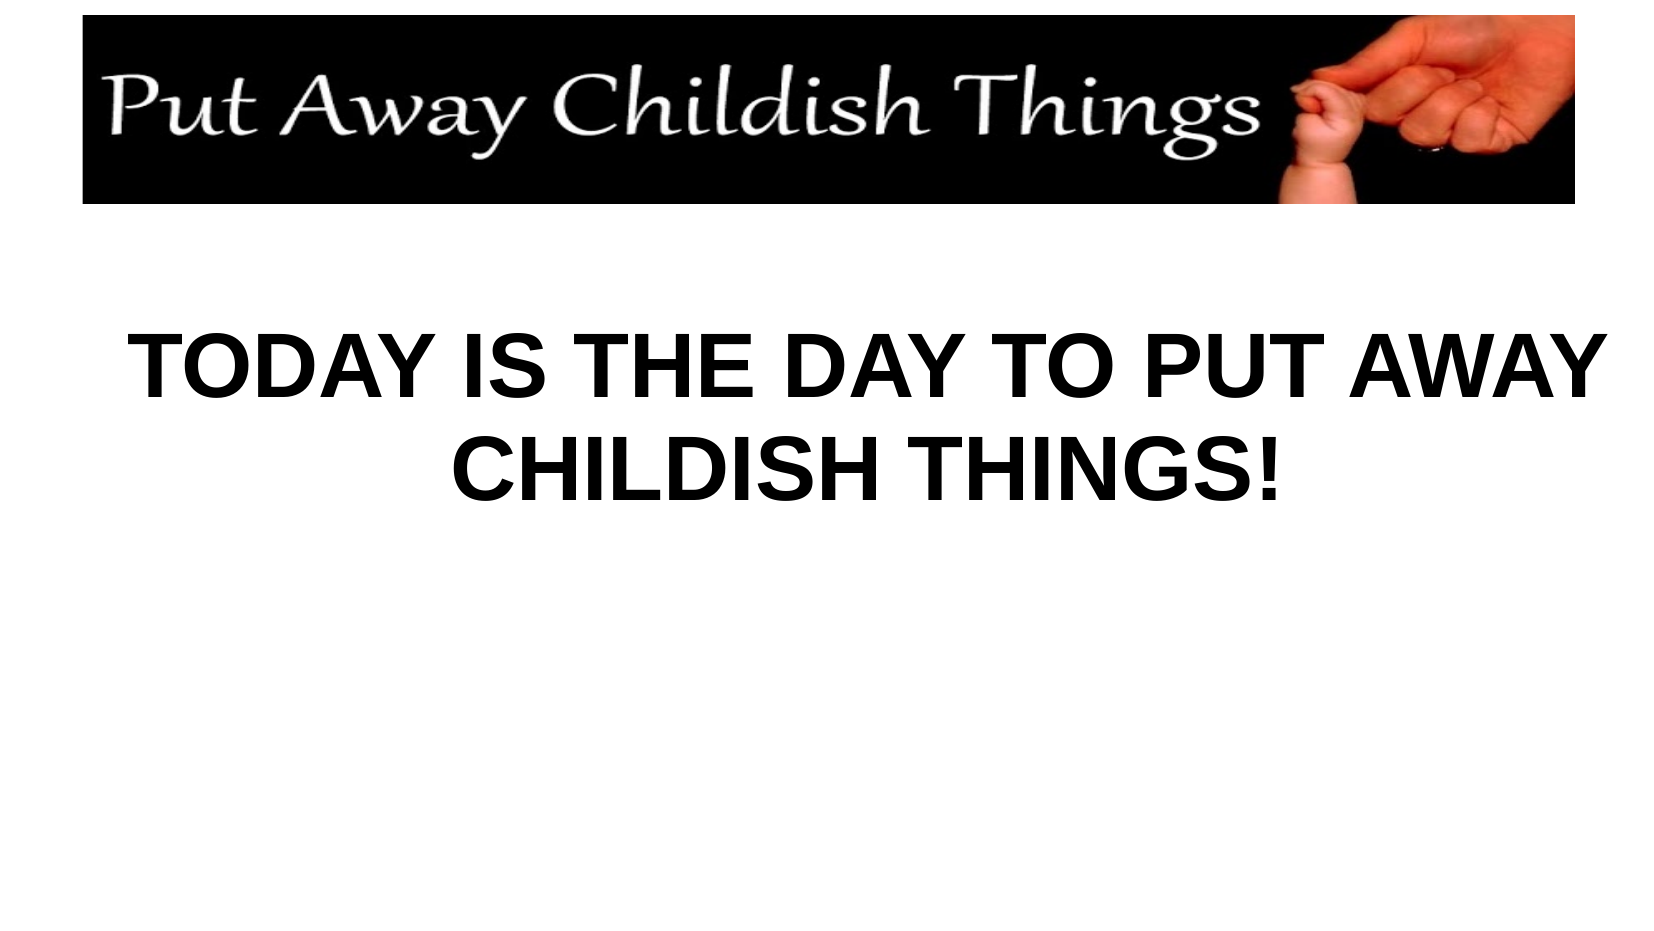

#
TODAY IS THE DAY TO PUT AWAY CHILDISH THINGS!